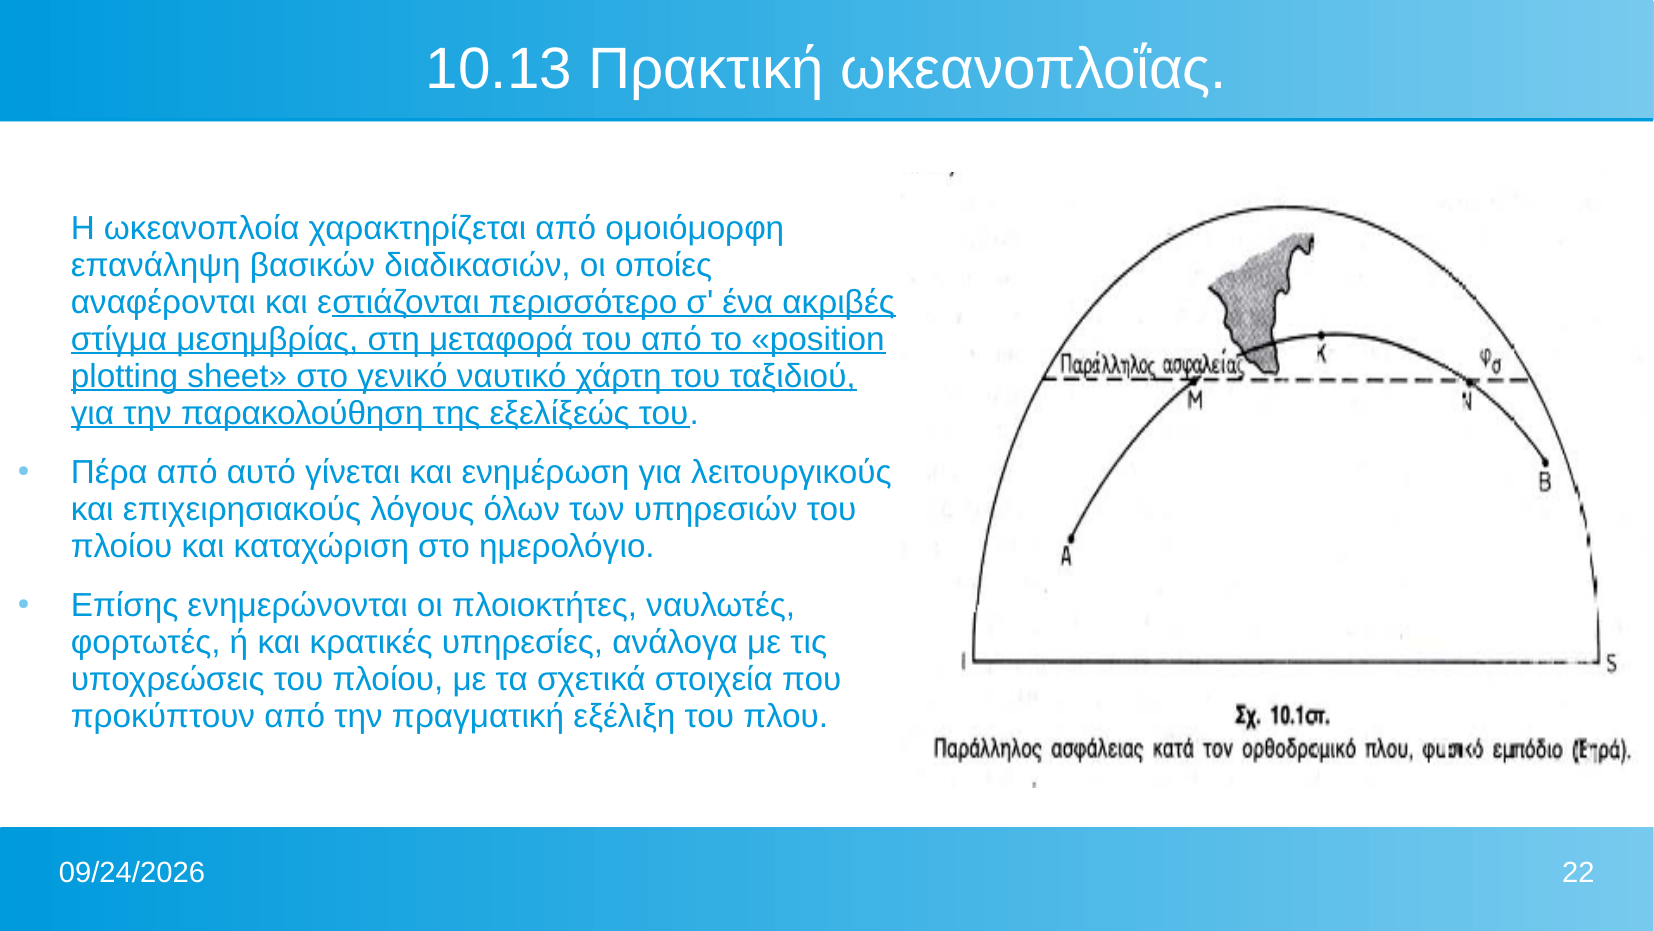

# 10.13 Πρακτική ωκεανοπλοΐας.
Η ωκεανοπλοία χαρακτηρίζεται από ομοιόμορφη επανάληψη βασικών διαδικασιών, οι οποίες αναφέρονται και εστιάζονται περισσότερο σ' ένα ακριβές στίγμα μεσημβρίας, στη μεταφορά του από το «position plotting sheet» στο γενικό ναυτικό χάρτη του ταξιδιού, για την παρακολούθηση της εξελίξεώς του.
Πέρα από αυτό γίνεται και ενημέρωση για λειτουργικούς και επιχειρησιακούς λόγους όλων των υπηρεσιών του πλοίου και καταχώριση στο ημερολόγιο.
Επίσης ενημερώνονται οι πλοιοκτήτες, ναυλωτές, φορτωτές, ή και κρατικές υπηρεσίες, ανάλογα με τις υποχρεώσεις του πλοίου, με τα σχετικά στοιχεία που προκύπτουν από την πραγματική εξέλιξη του πλου.
22